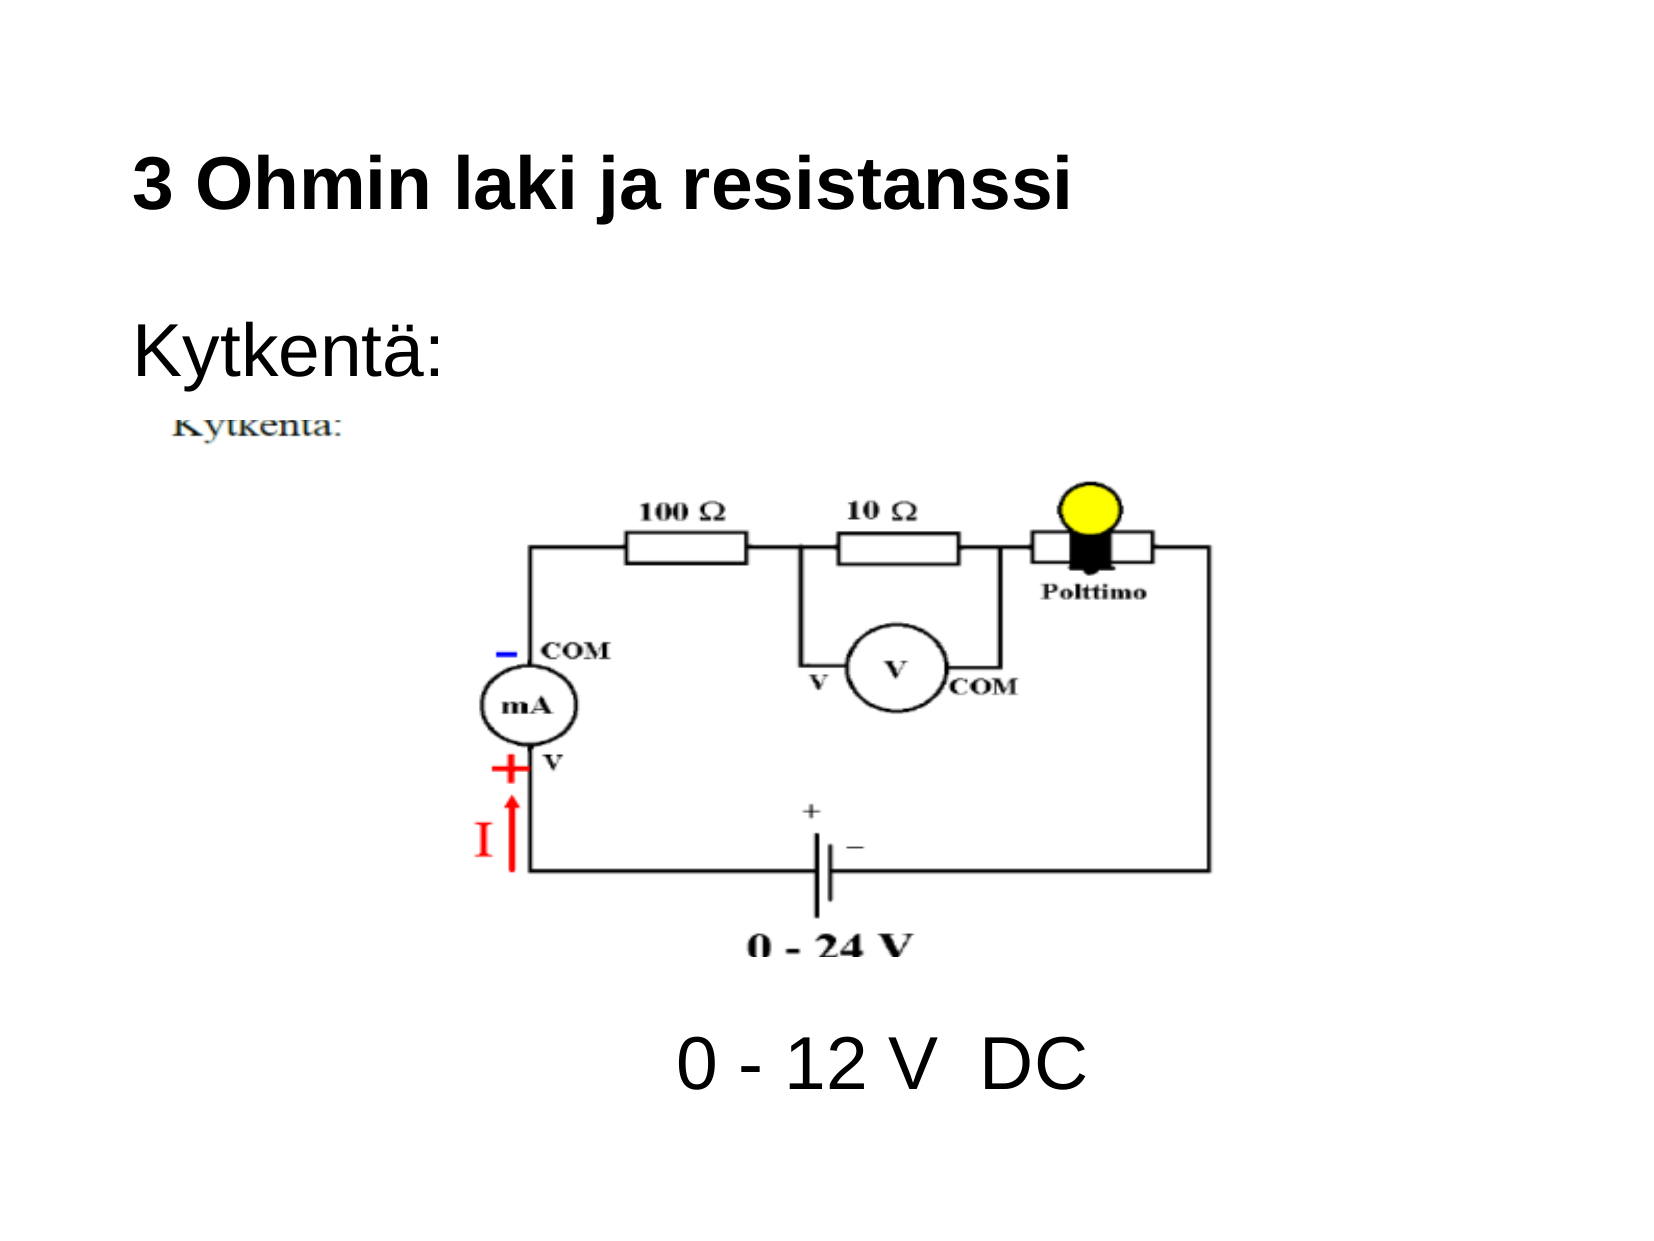

3 Ohmin laki ja resistanssi
Kytkentä:
0 - 12 V DC